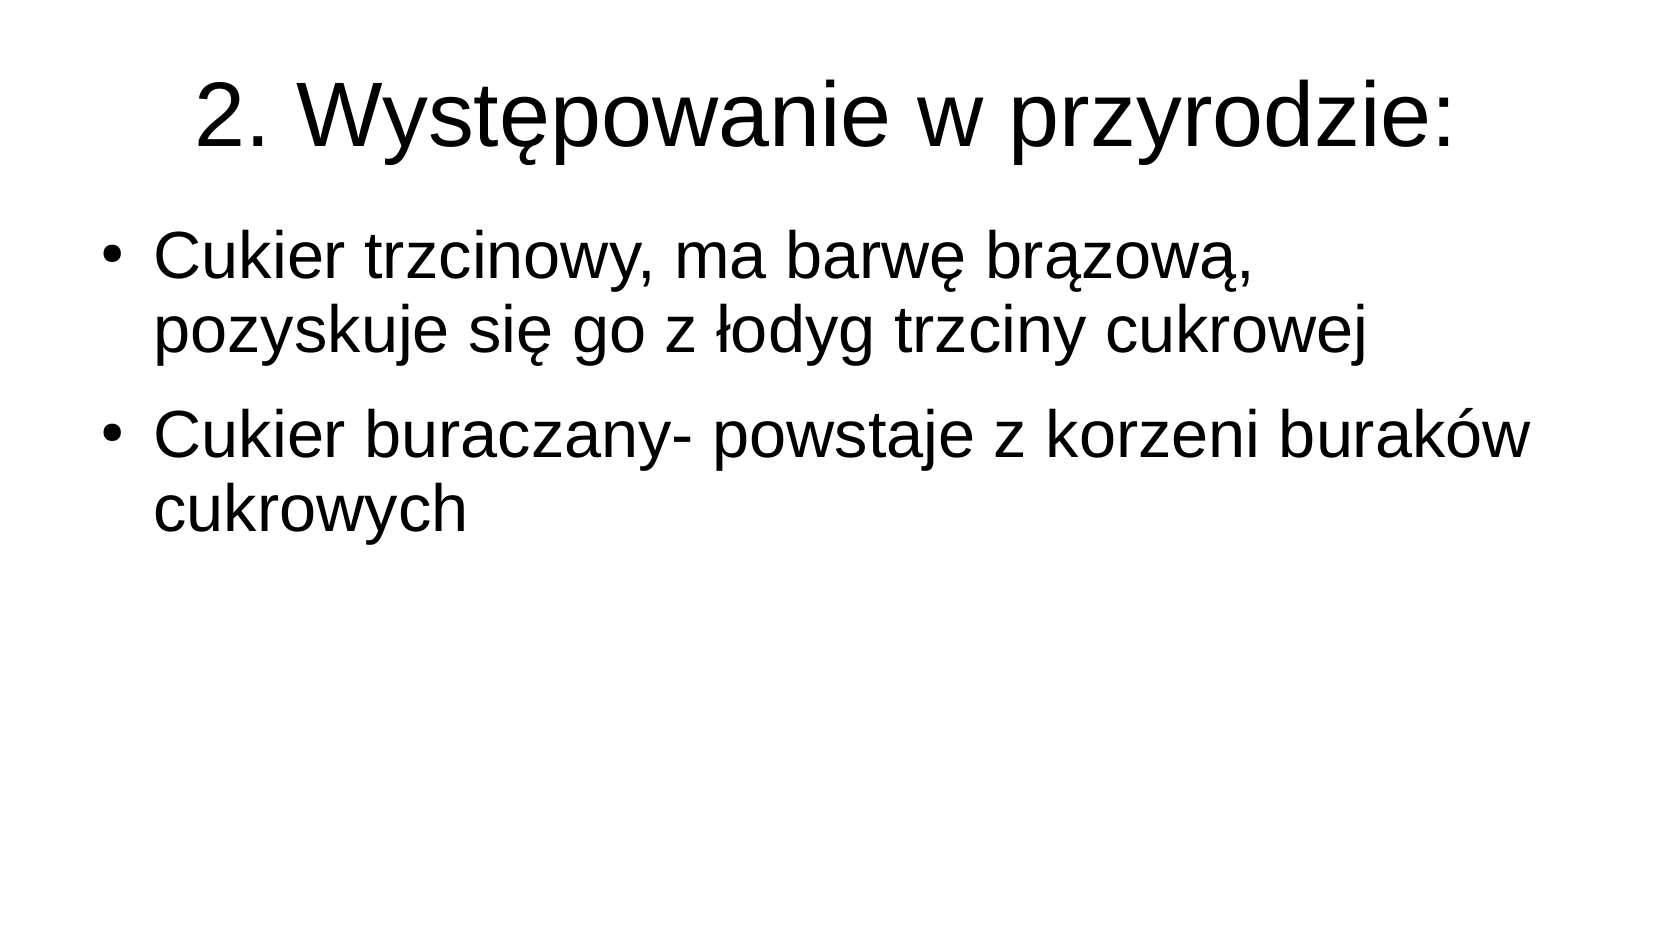

# 2. Występowanie w przyrodzie:
Cukier trzcinowy, ma barwę brązową, pozyskuje się go z łodyg trzciny cukrowej
Cukier buraczany- powstaje z korzeni buraków cukrowych